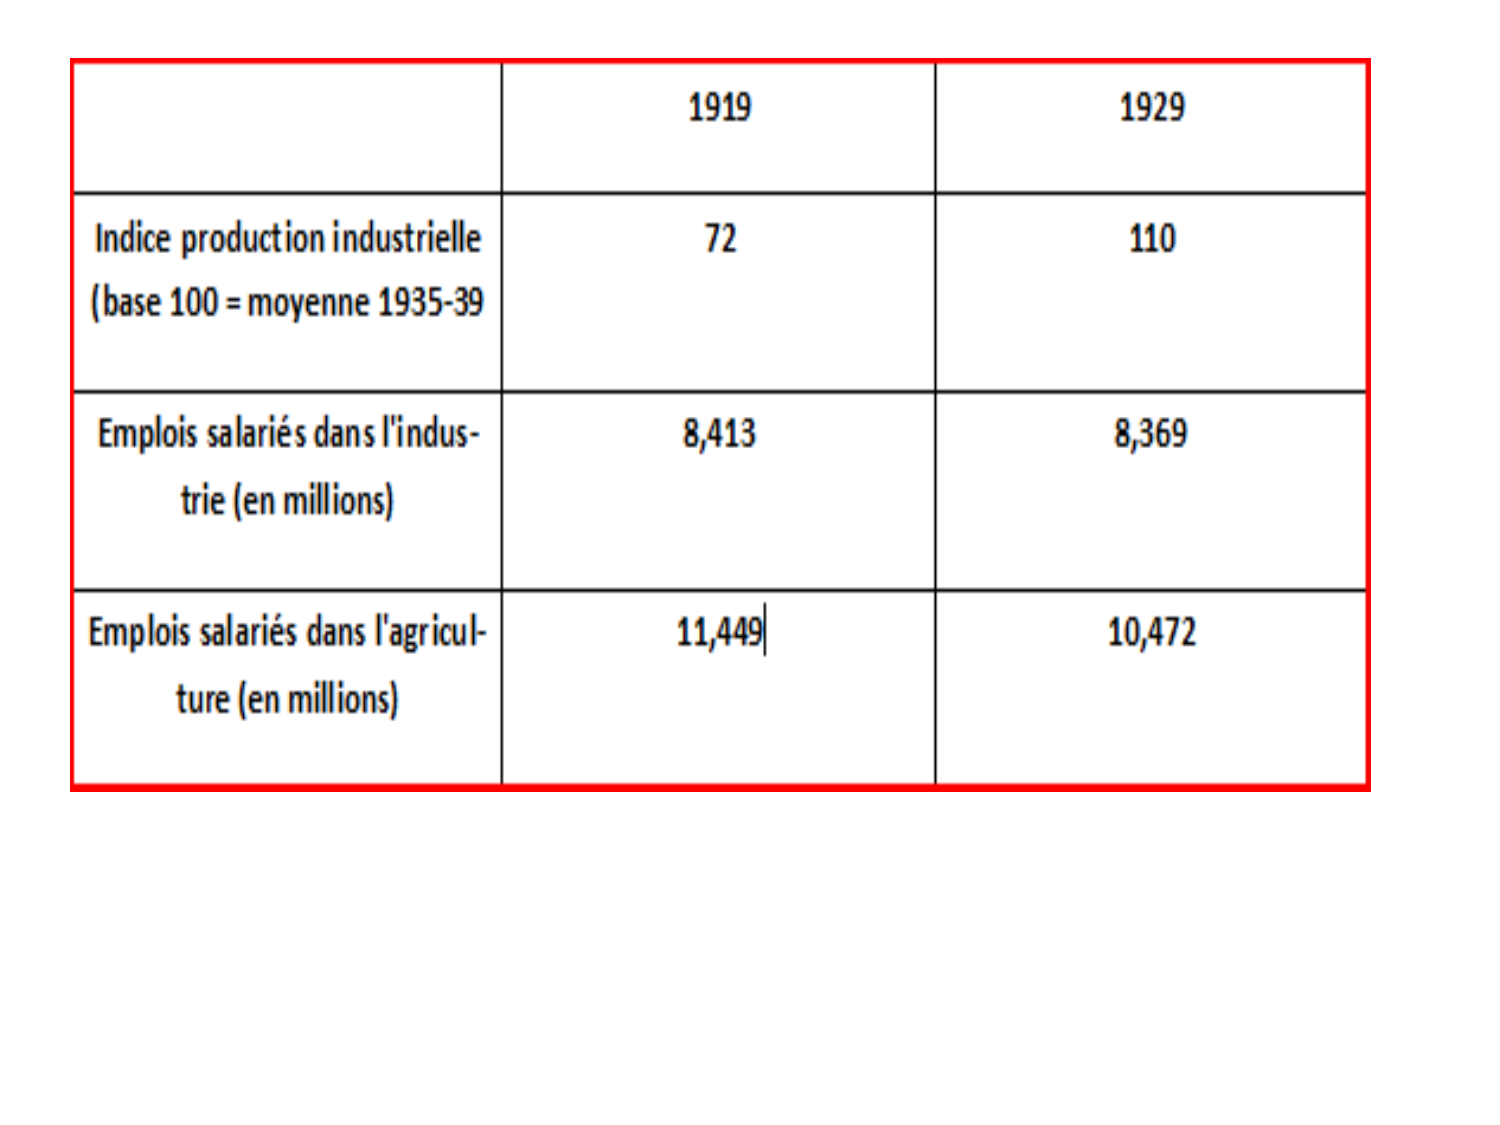

| | 1919 | 1929 |
| --- | --- | --- |
| Indice production industrielle (base 100 = moyenne 1935-39 | 72 | 110 |
| Emplois salariés dans l'industrie (en millions) | 8,413 | 8,369 |
| Emplois salariés dans l'agriculture (en millions) | 11,449 | 10,472 |